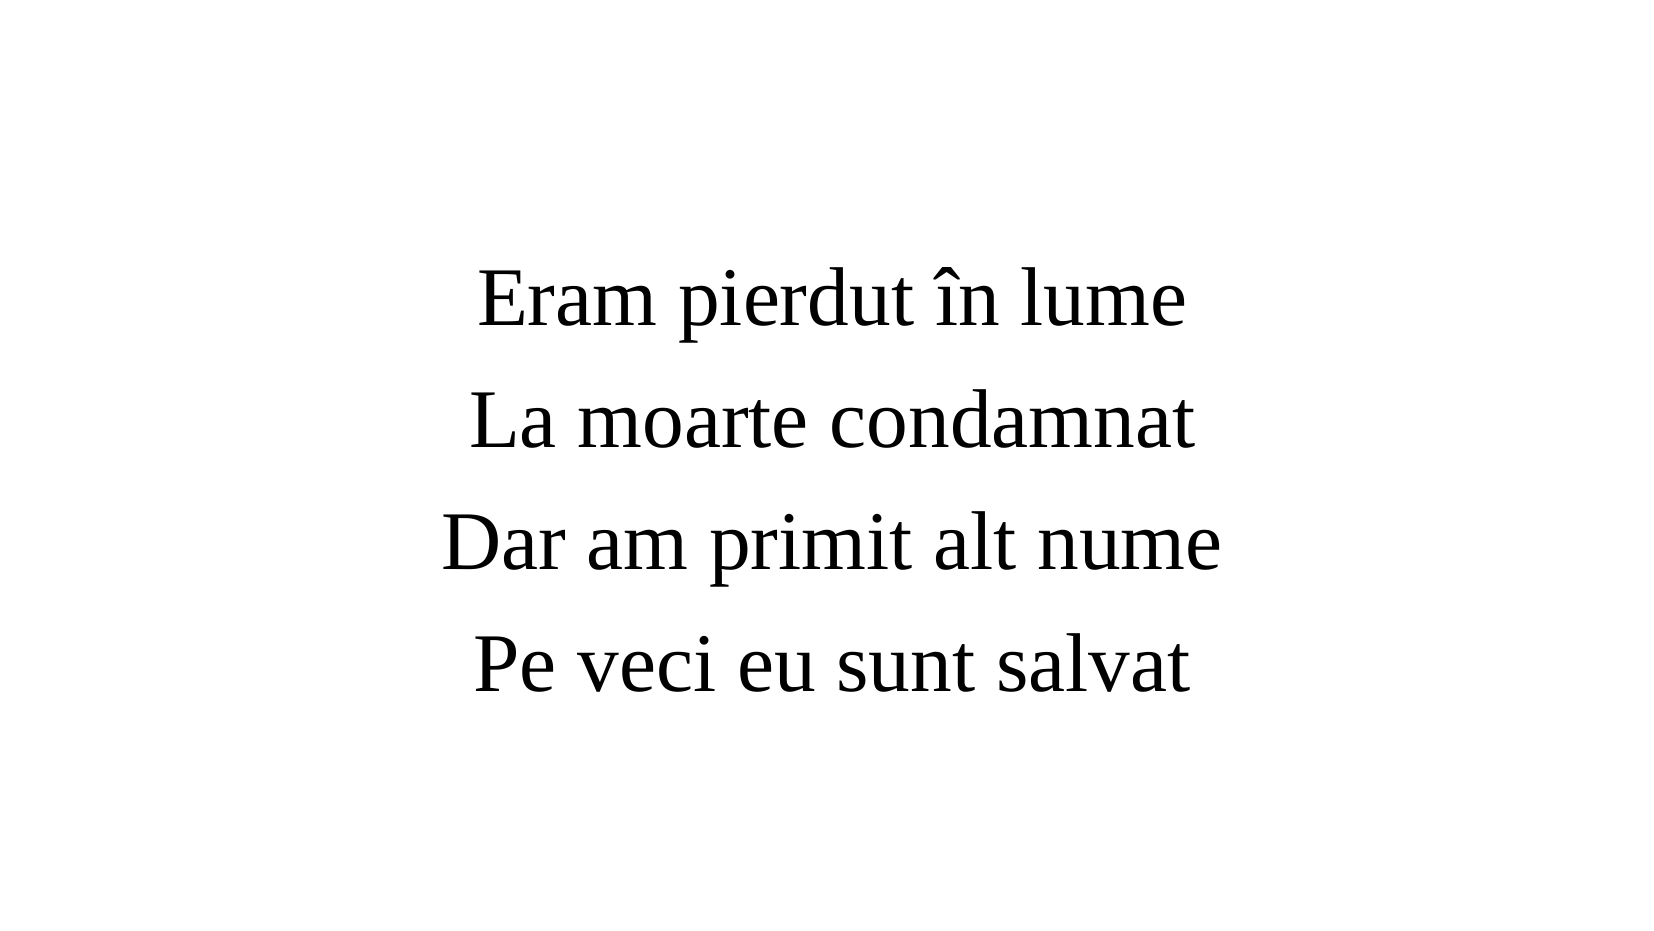

# Eram pierdut în lume
La moarte condamnat
Dar am primit alt nume
Pe veci eu sunt salvat